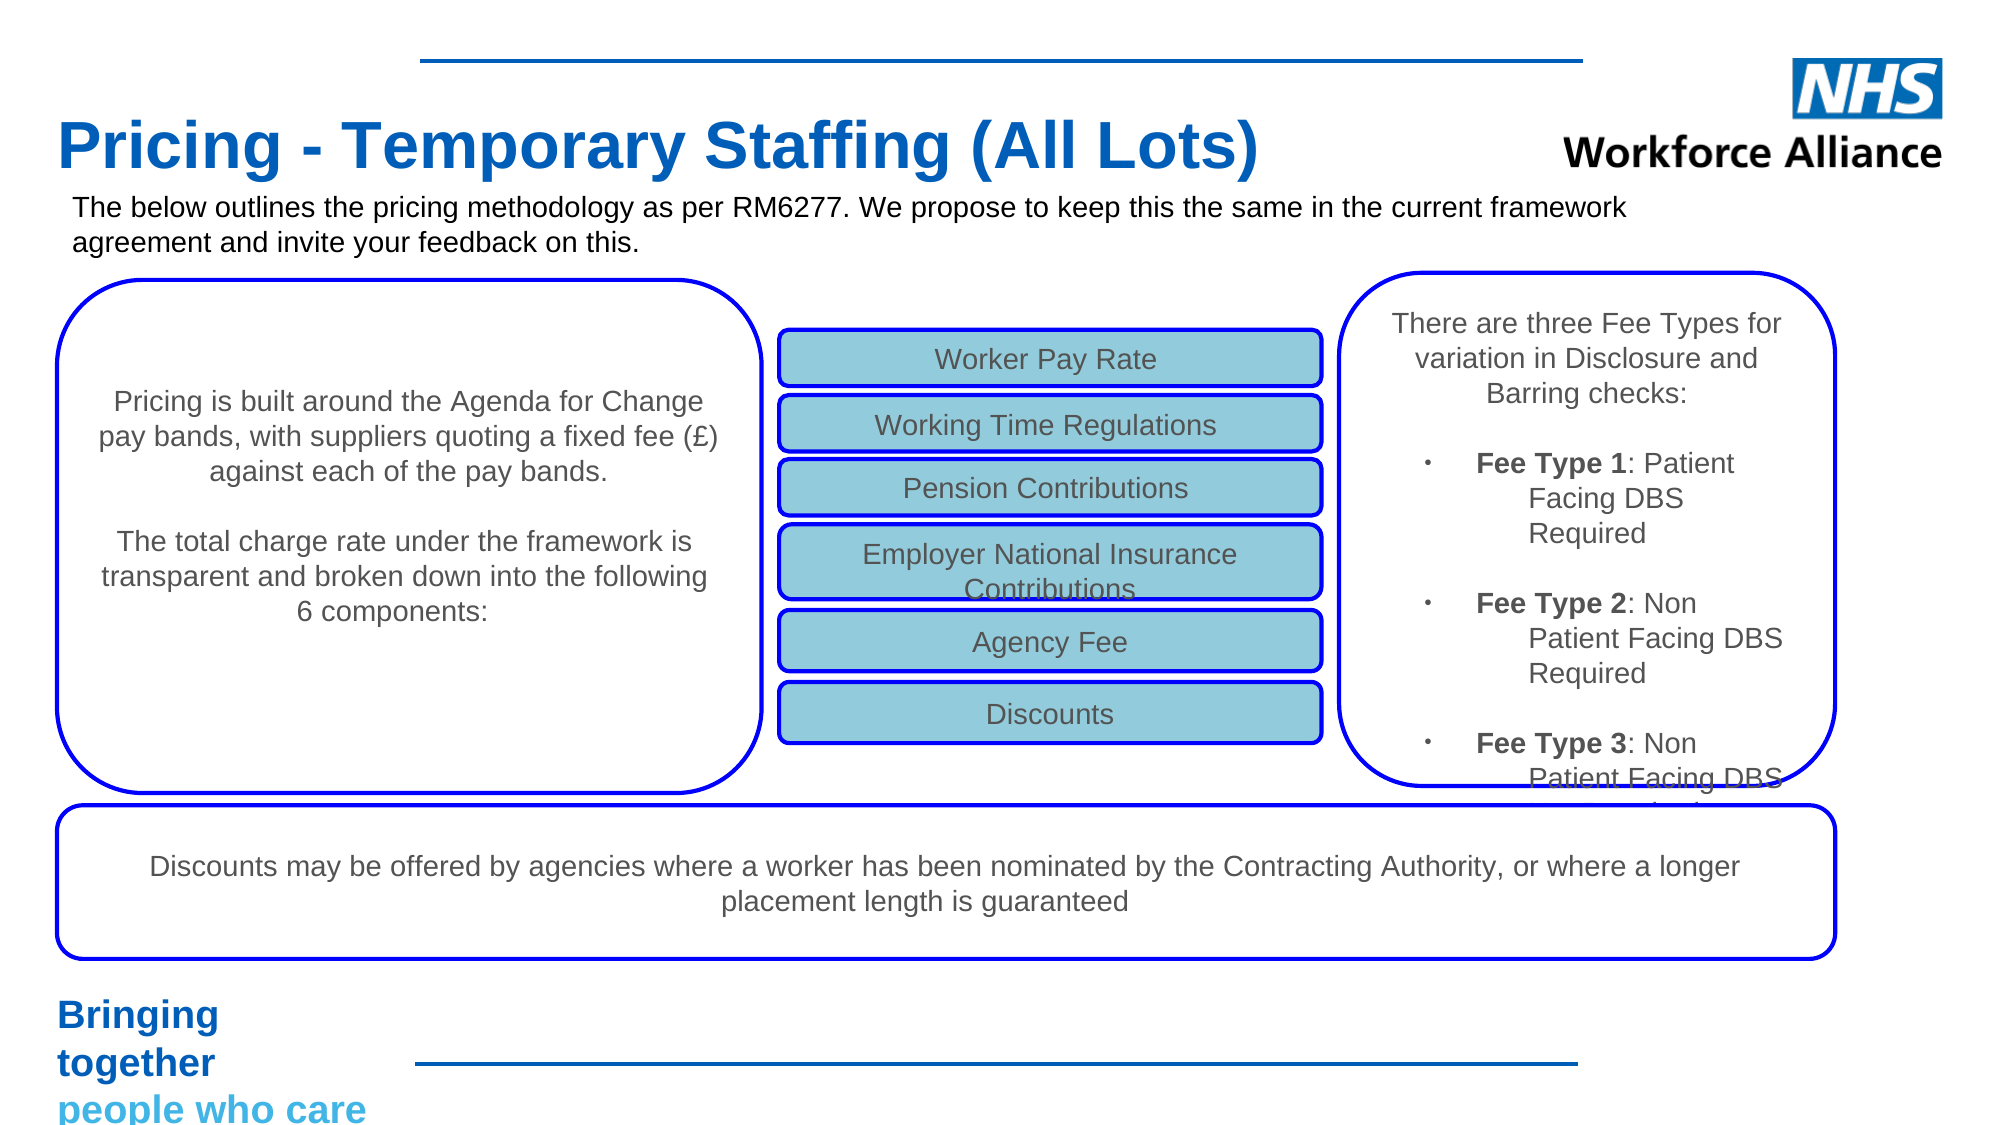

# Pricing - Temporary Staffing (All Lots)
The below outlines the pricing methodology as per RM6277. We propose to keep this the same in the current framework agreement and invite your feedback on this.
There are three Fee Types for variation in Disclosure and Barring checks:
Fee Type 1: Patient Facing DBS Required
Fee Type 2: Non Patient Facing DBS Required
Fee Type 3: Non Patient Facing DBS Not Required
Pricing is built around the Agenda for Change pay bands, with suppliers quoting a fixed fee (£) against each of the pay bands.
The total charge rate under the framework is
transparent and broken down into the following
6 components:
Worker Pay Rate
Working Time Regulations
Pension Contributions
Employer National Insurance Contributions
Agency Fee
Discounts
Discounts may be offered by agencies where a worker has been nominated by the Contracting Authority, or where a longer placement length is guaranteed
Bringing together
people who care